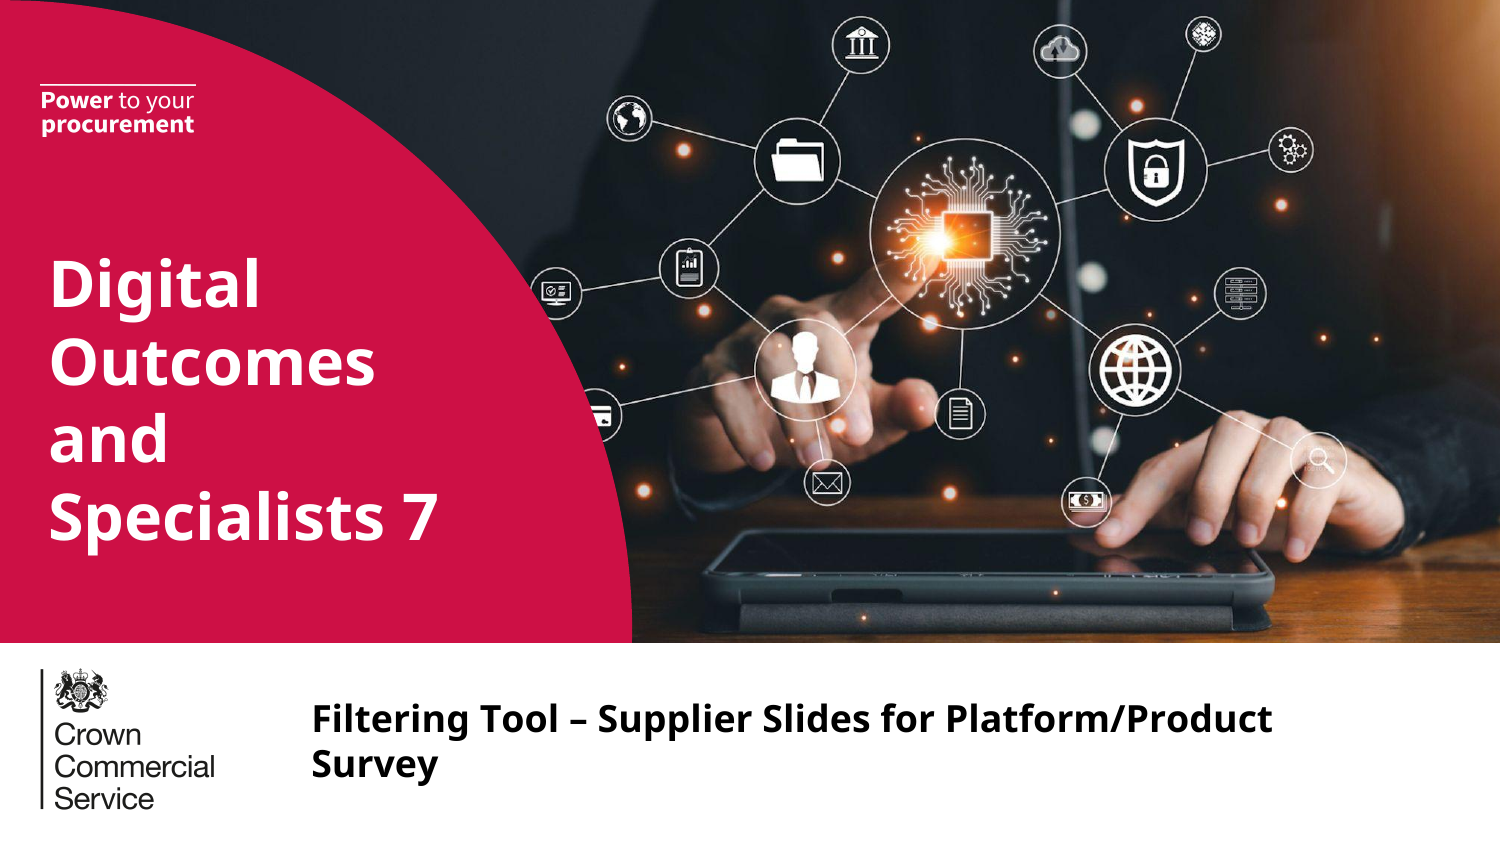

# Digital Outcomes and Specialists 7
Digital Specialists and Programmes (DSP)
Filtering Tool – Supplier Slides for Platform/Product Survey